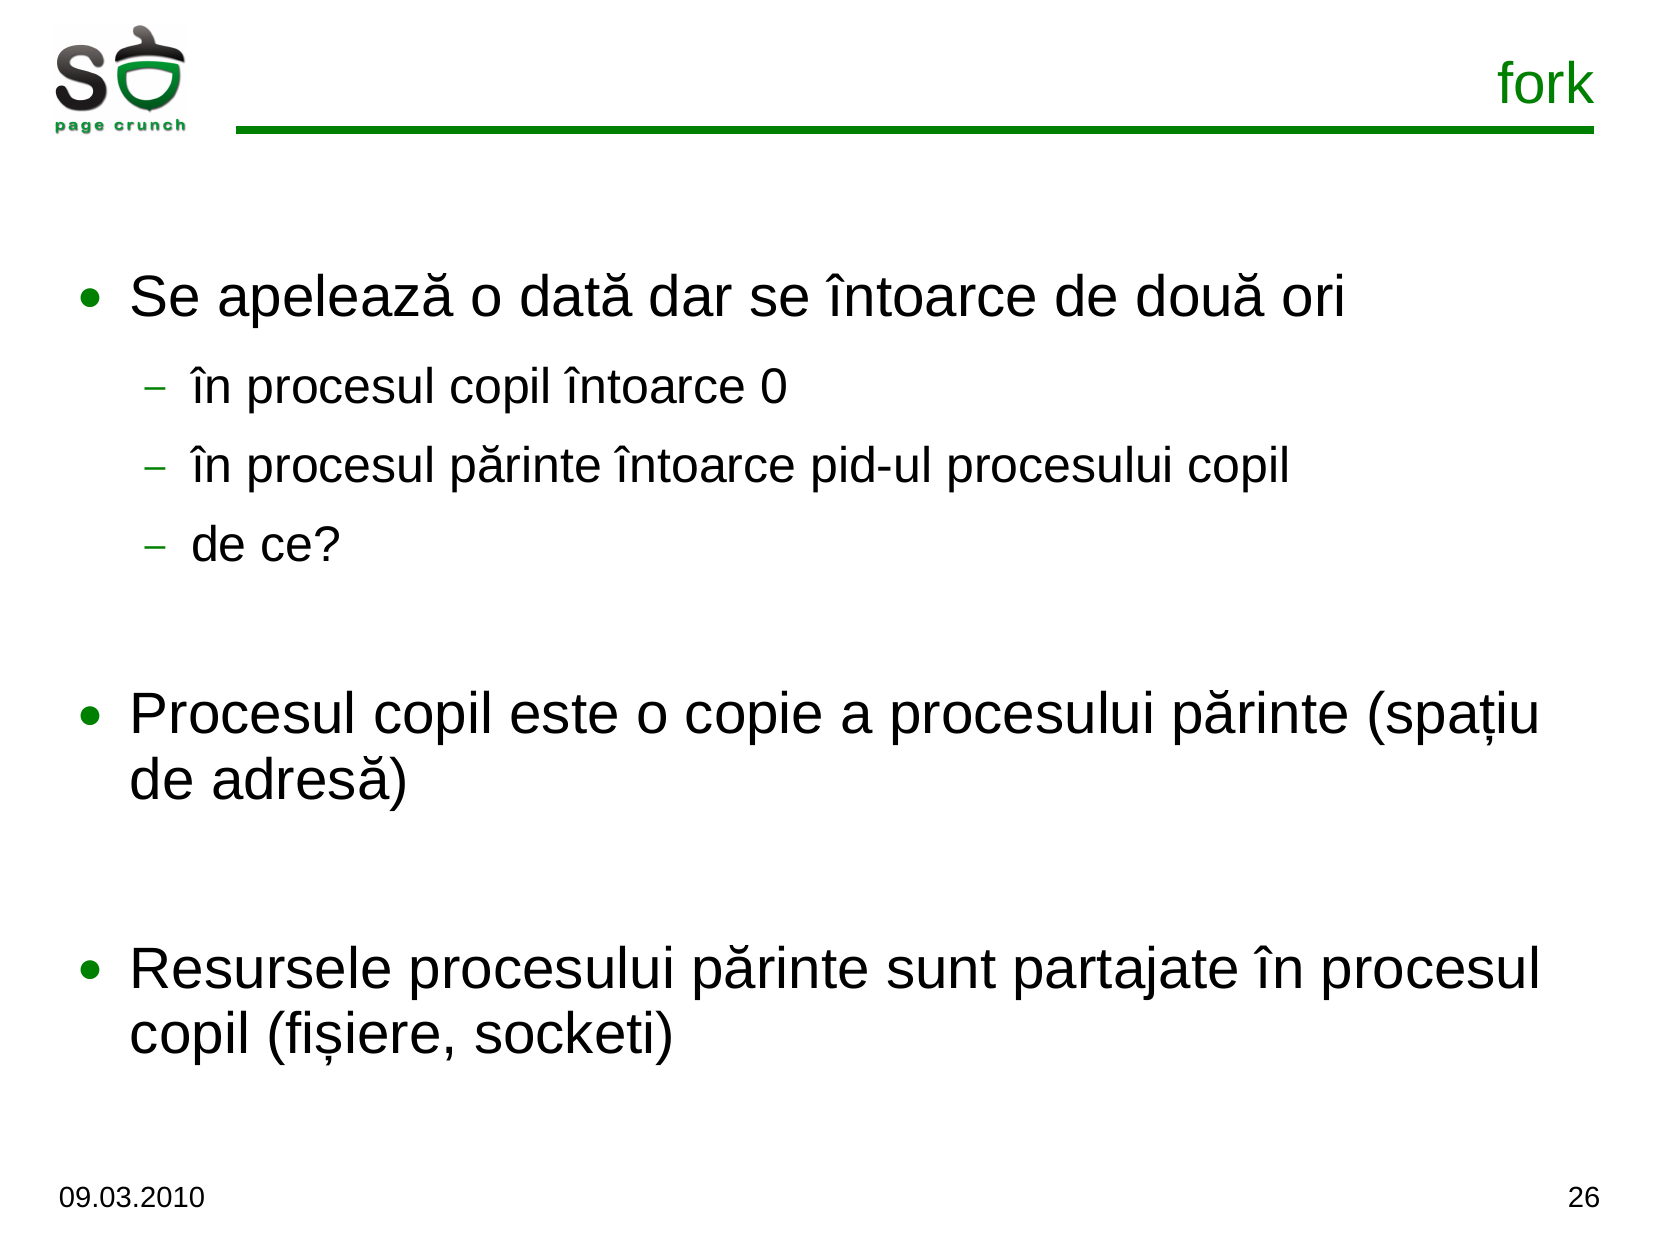

# fork
Se apelează o dată dar se întoarce de două ori
în procesul copil întoarce 0
în procesul părinte întoarce pid-ul procesului copil
de ce?
Procesul copil este o copie a procesului părinte (spațiu de adresă)
Resursele procesului părinte sunt partajate în procesul copil (fișiere, socketi)
09.03.2010
26